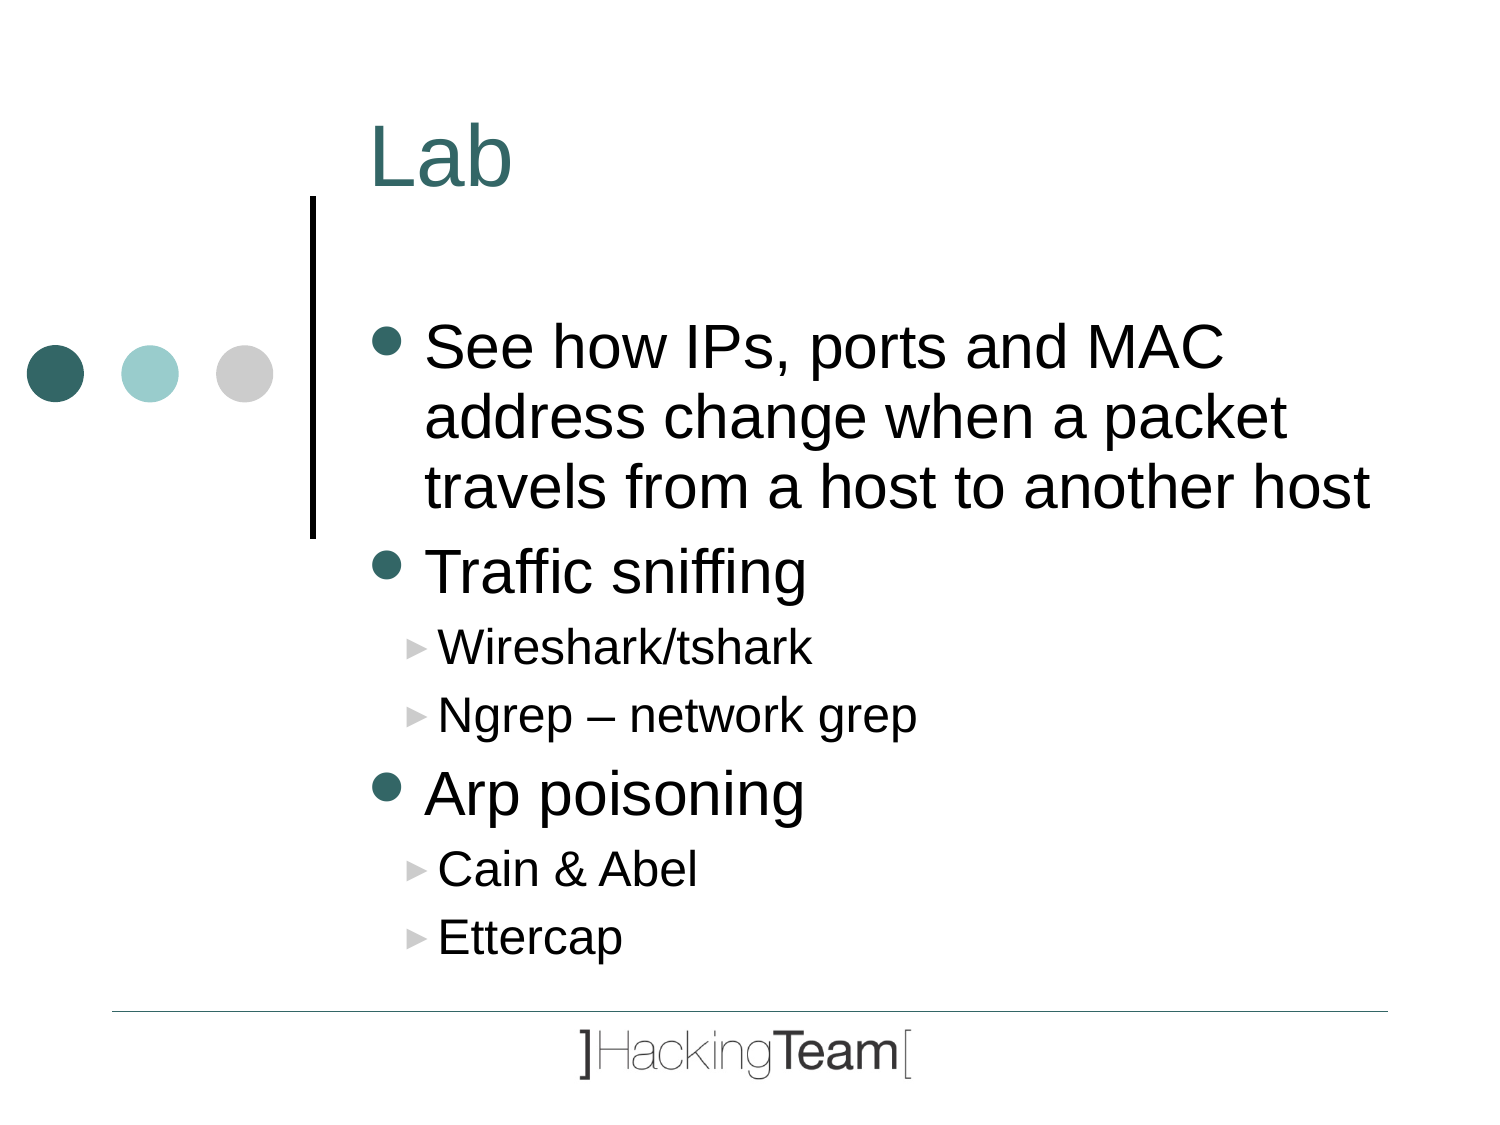

# Lab
See how IPs, ports and MAC address change when a packet travels from a host to another host
Traffic sniffing
Wireshark/tshark
Ngrep – network grep
Arp poisoning
Cain & Abel
Ettercap